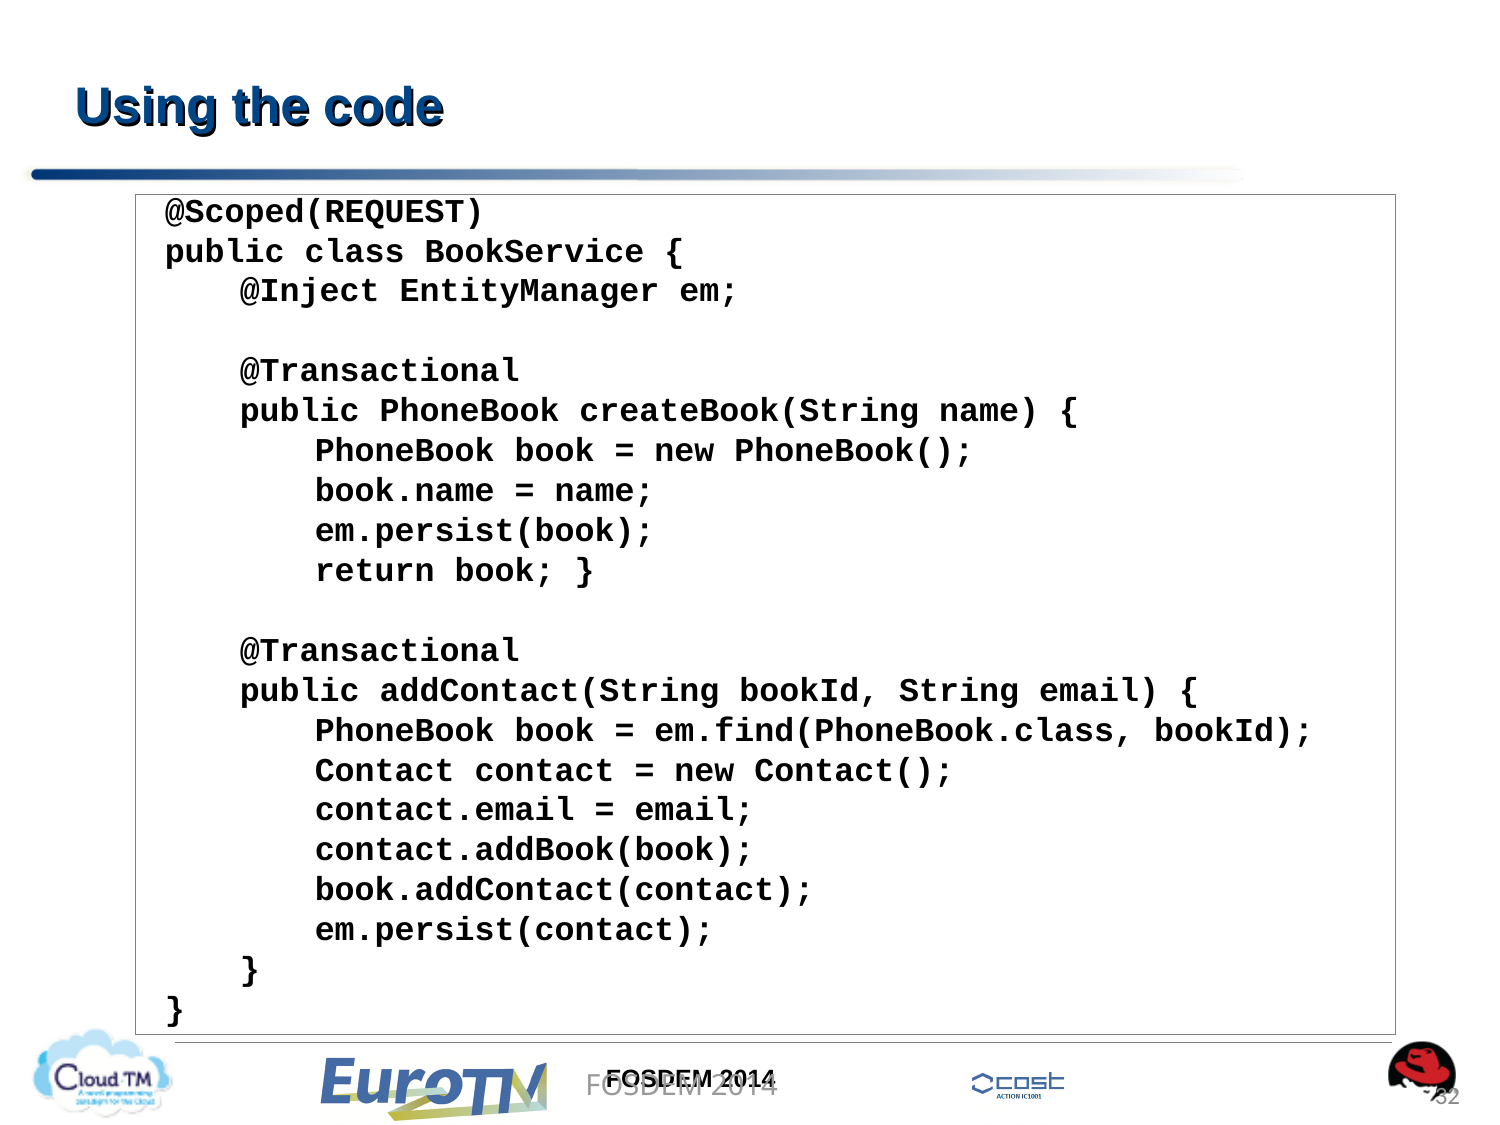

# Using the code
@Scoped(REQUEST)
public class BookService {
	@Inject EntityManager em;
	@Transactional
	public PhoneBook createBook(String name) {
		PhoneBook book = new PhoneBook();
		book.name = name;
		em.persist(book);
		return book; }
	@Transactional
	public addContact(String bookId, String email) {
		PhoneBook book = em.find(PhoneBook.class, bookId);
		Contact contact = new Contact();
		contact.email = email;
		contact.addBook(book);
		book.addContact(contact);
		em.persist(contact);
	}
}
FOSDEM 2014